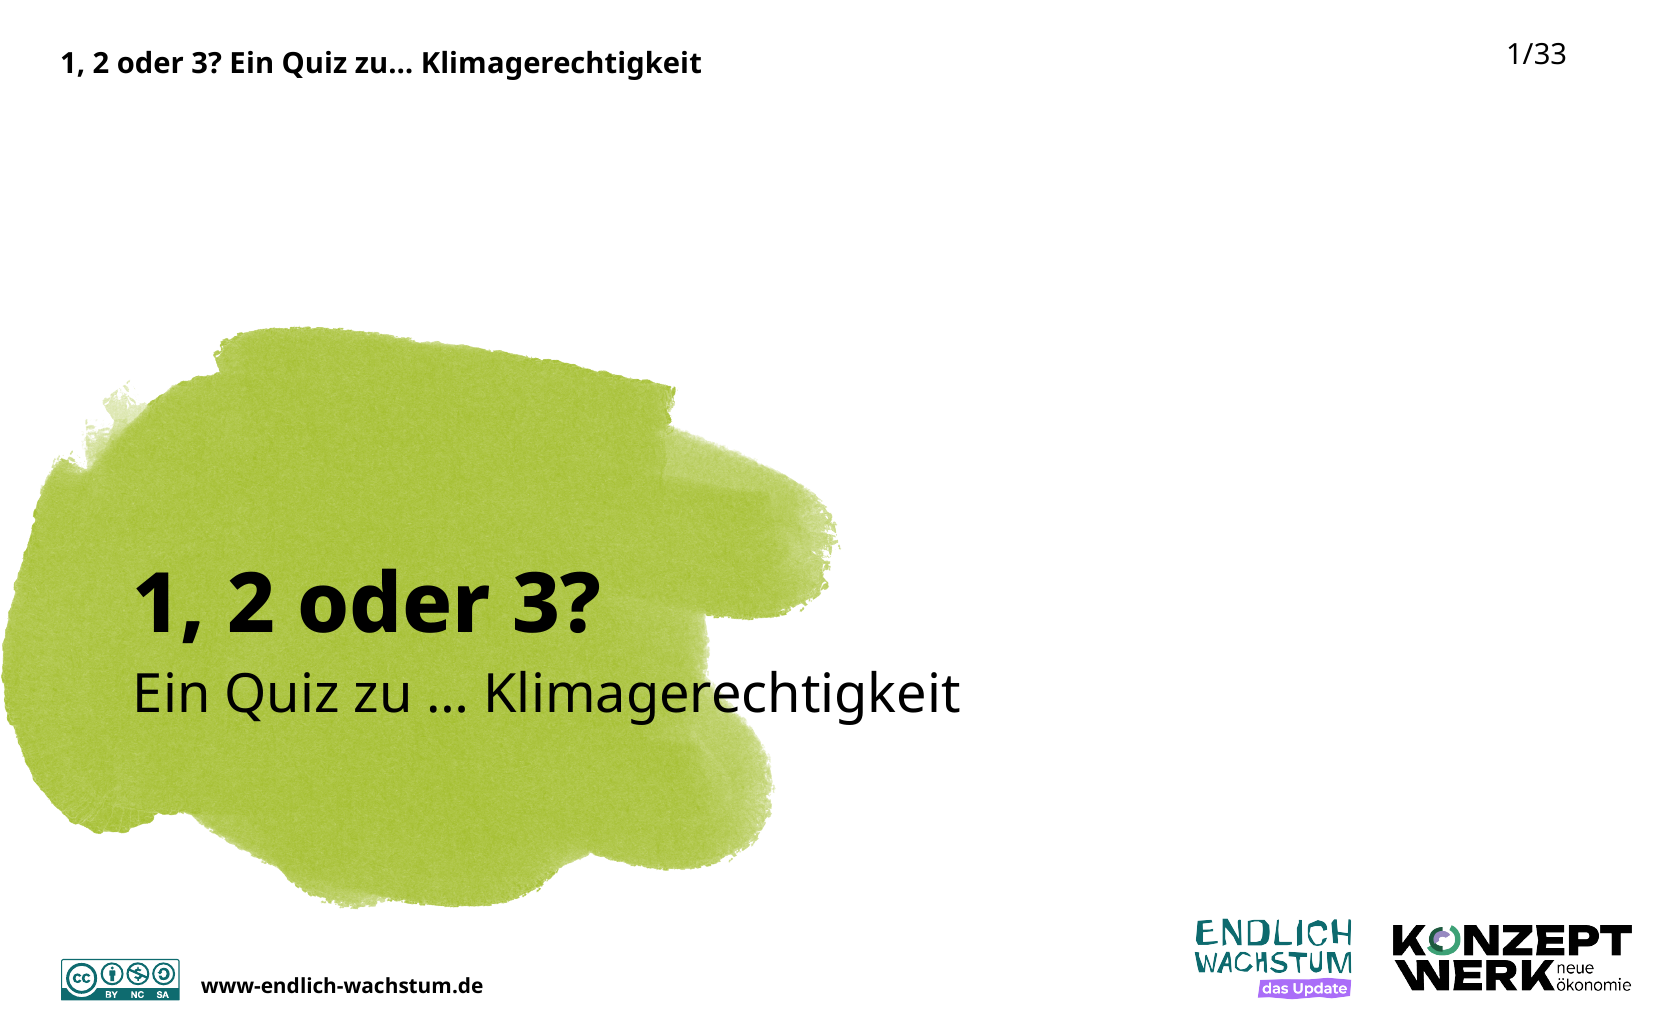

1
Quiz der Klimagerechtigkeit
# 1, 2 oder 3?
Ein Quiz zu … Klimagerechtigkeit